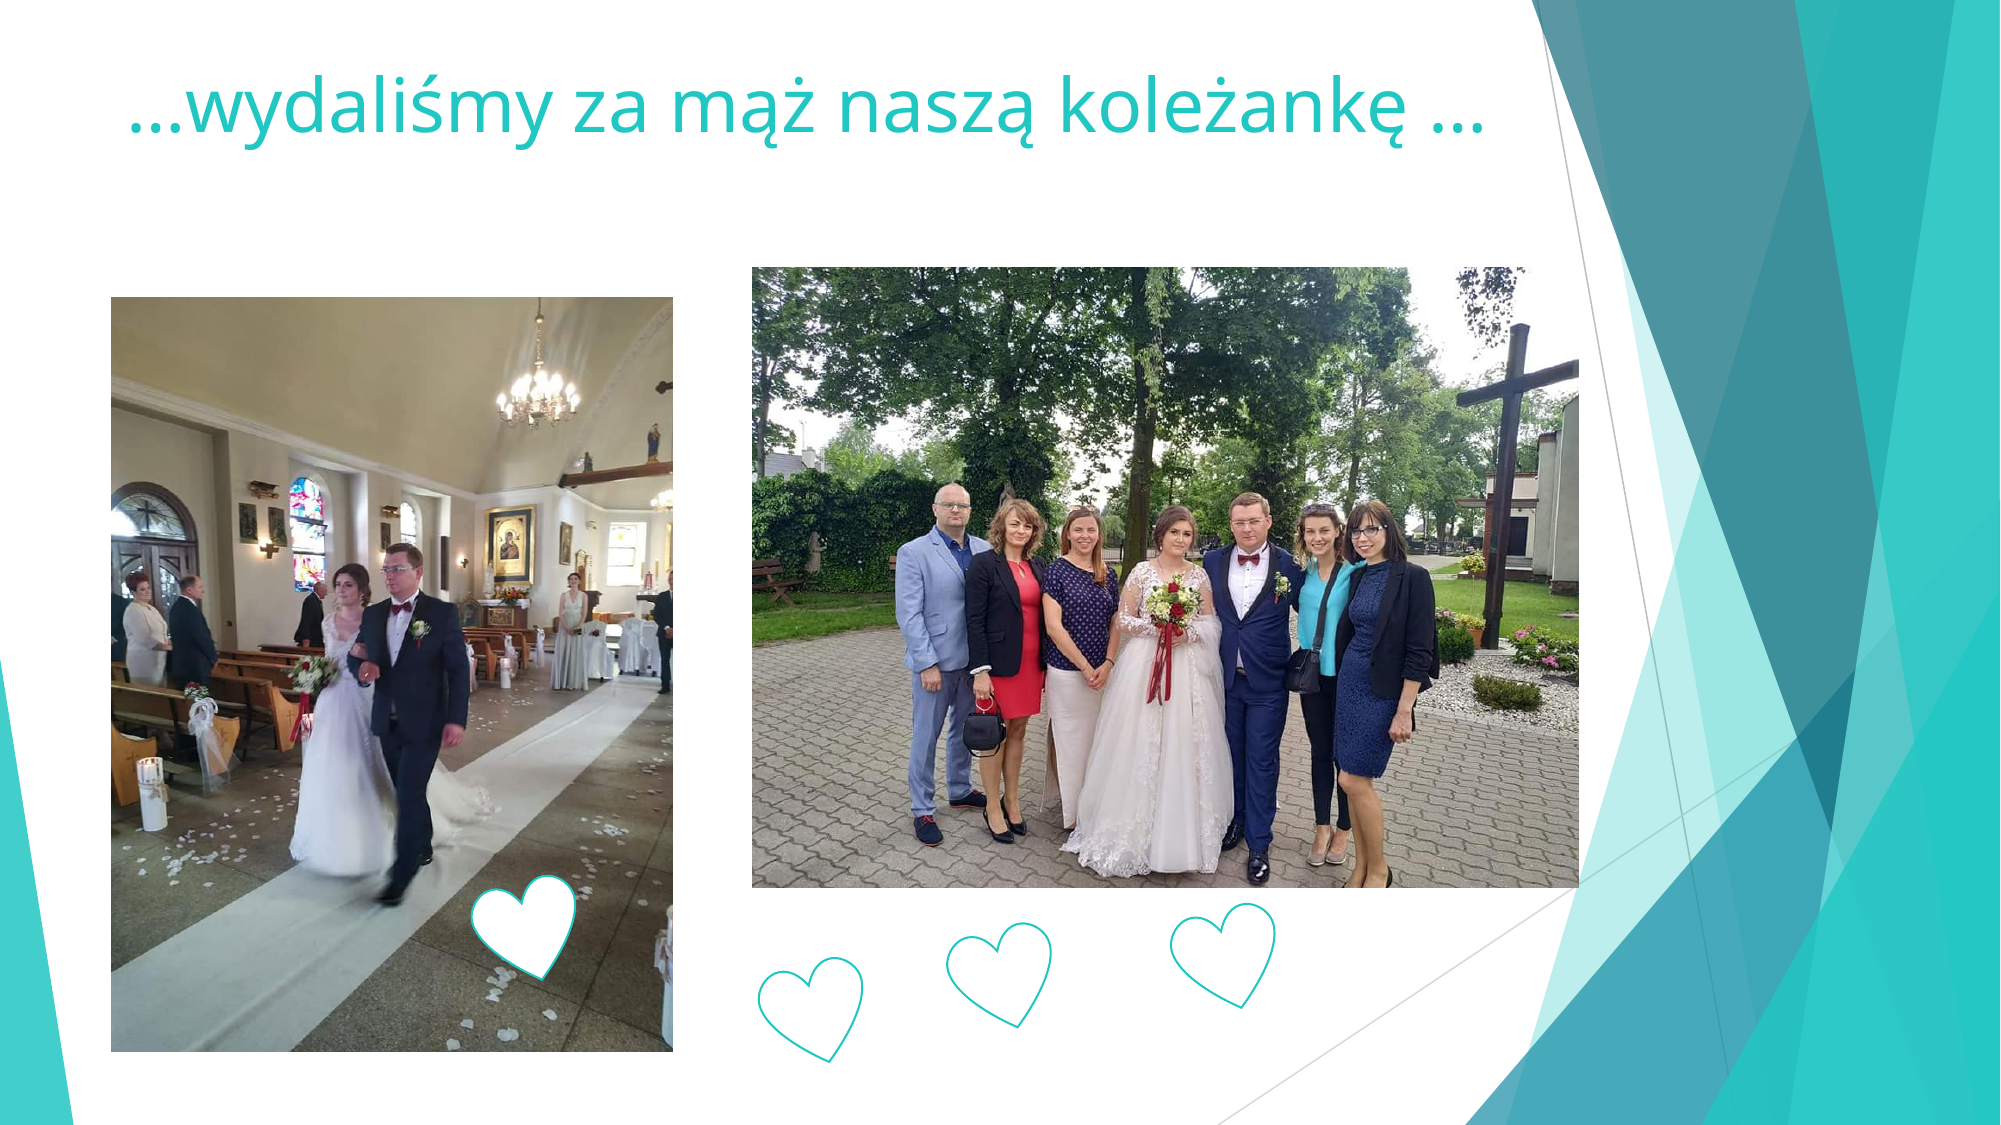

# …wydaliśmy za mąż naszą koleżankę …